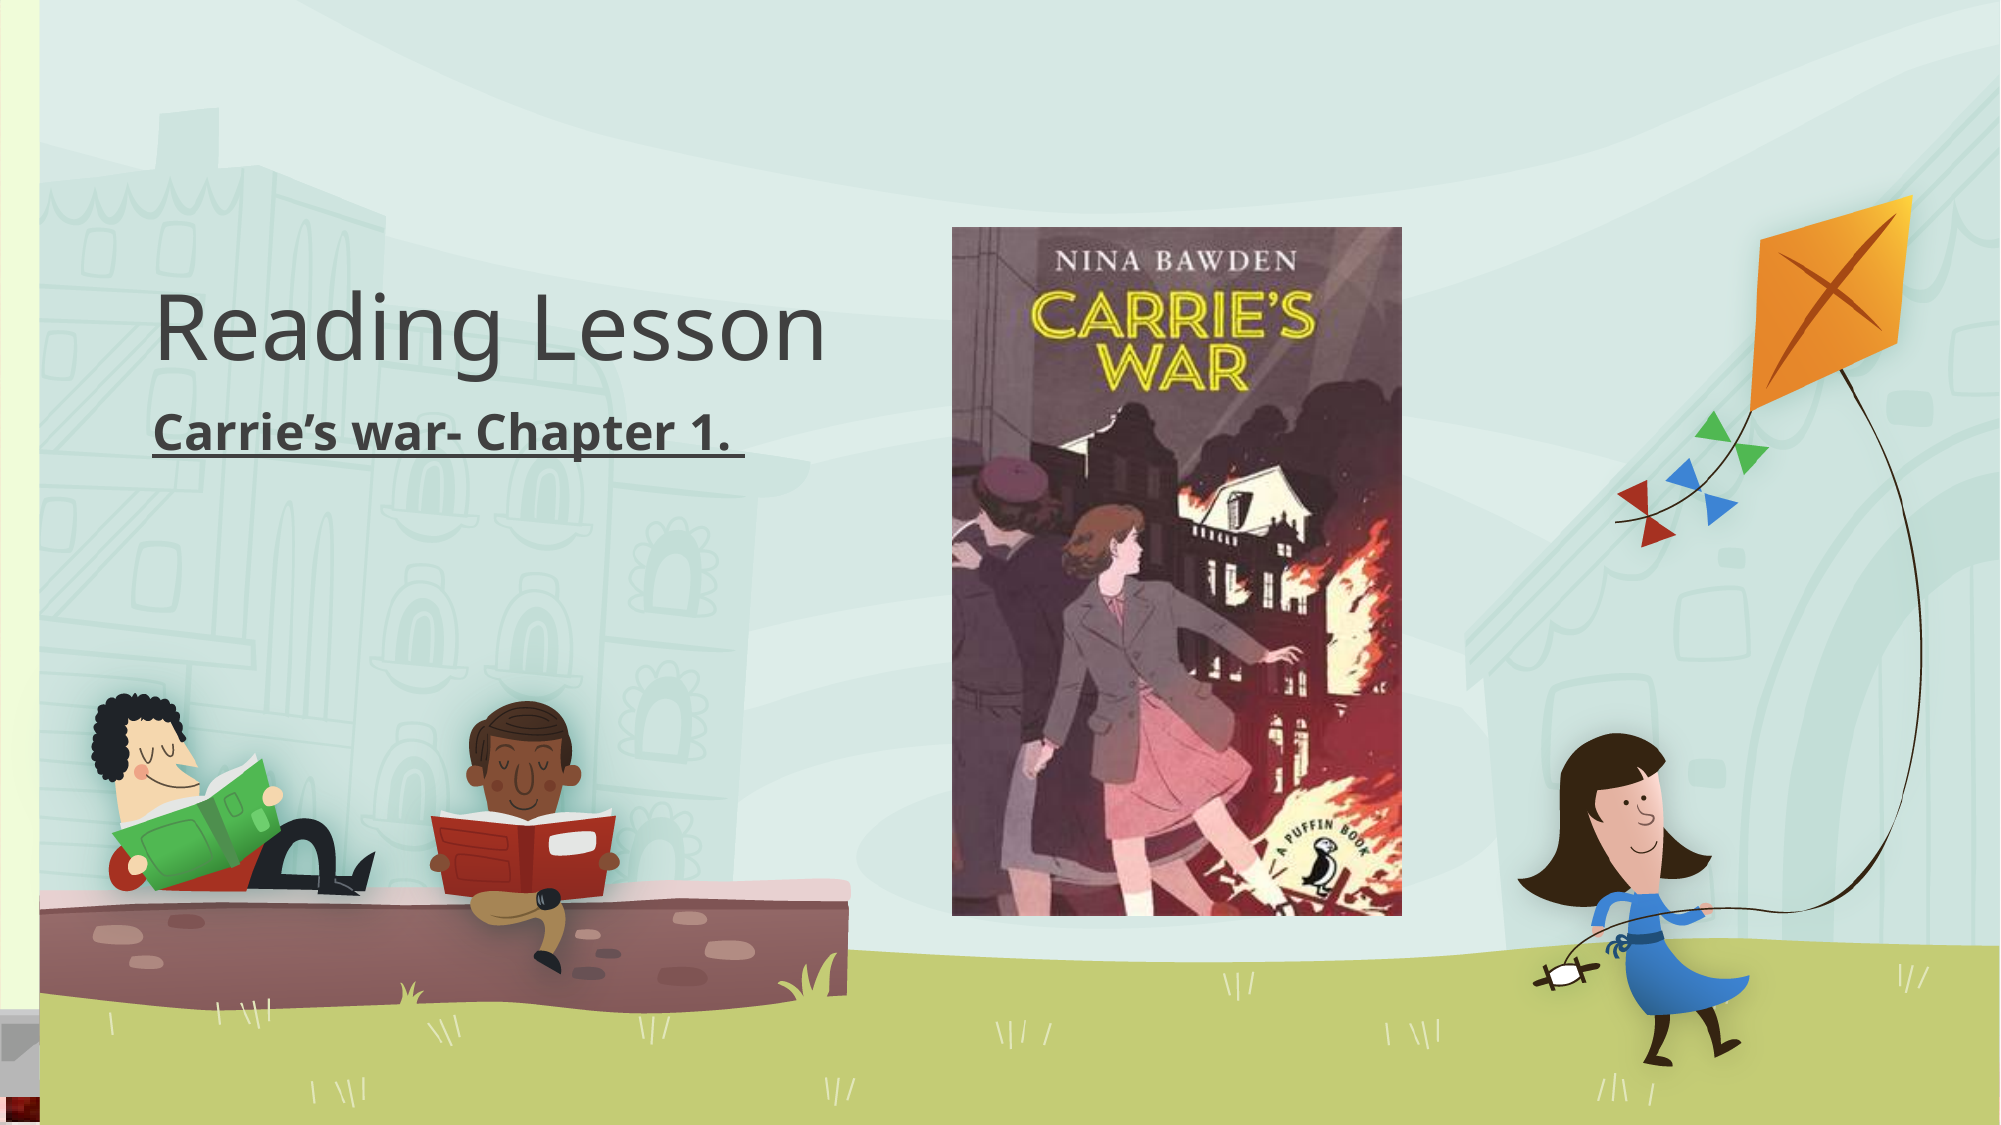

# Reading Lesson
Carrie’s war- Chapter 1.